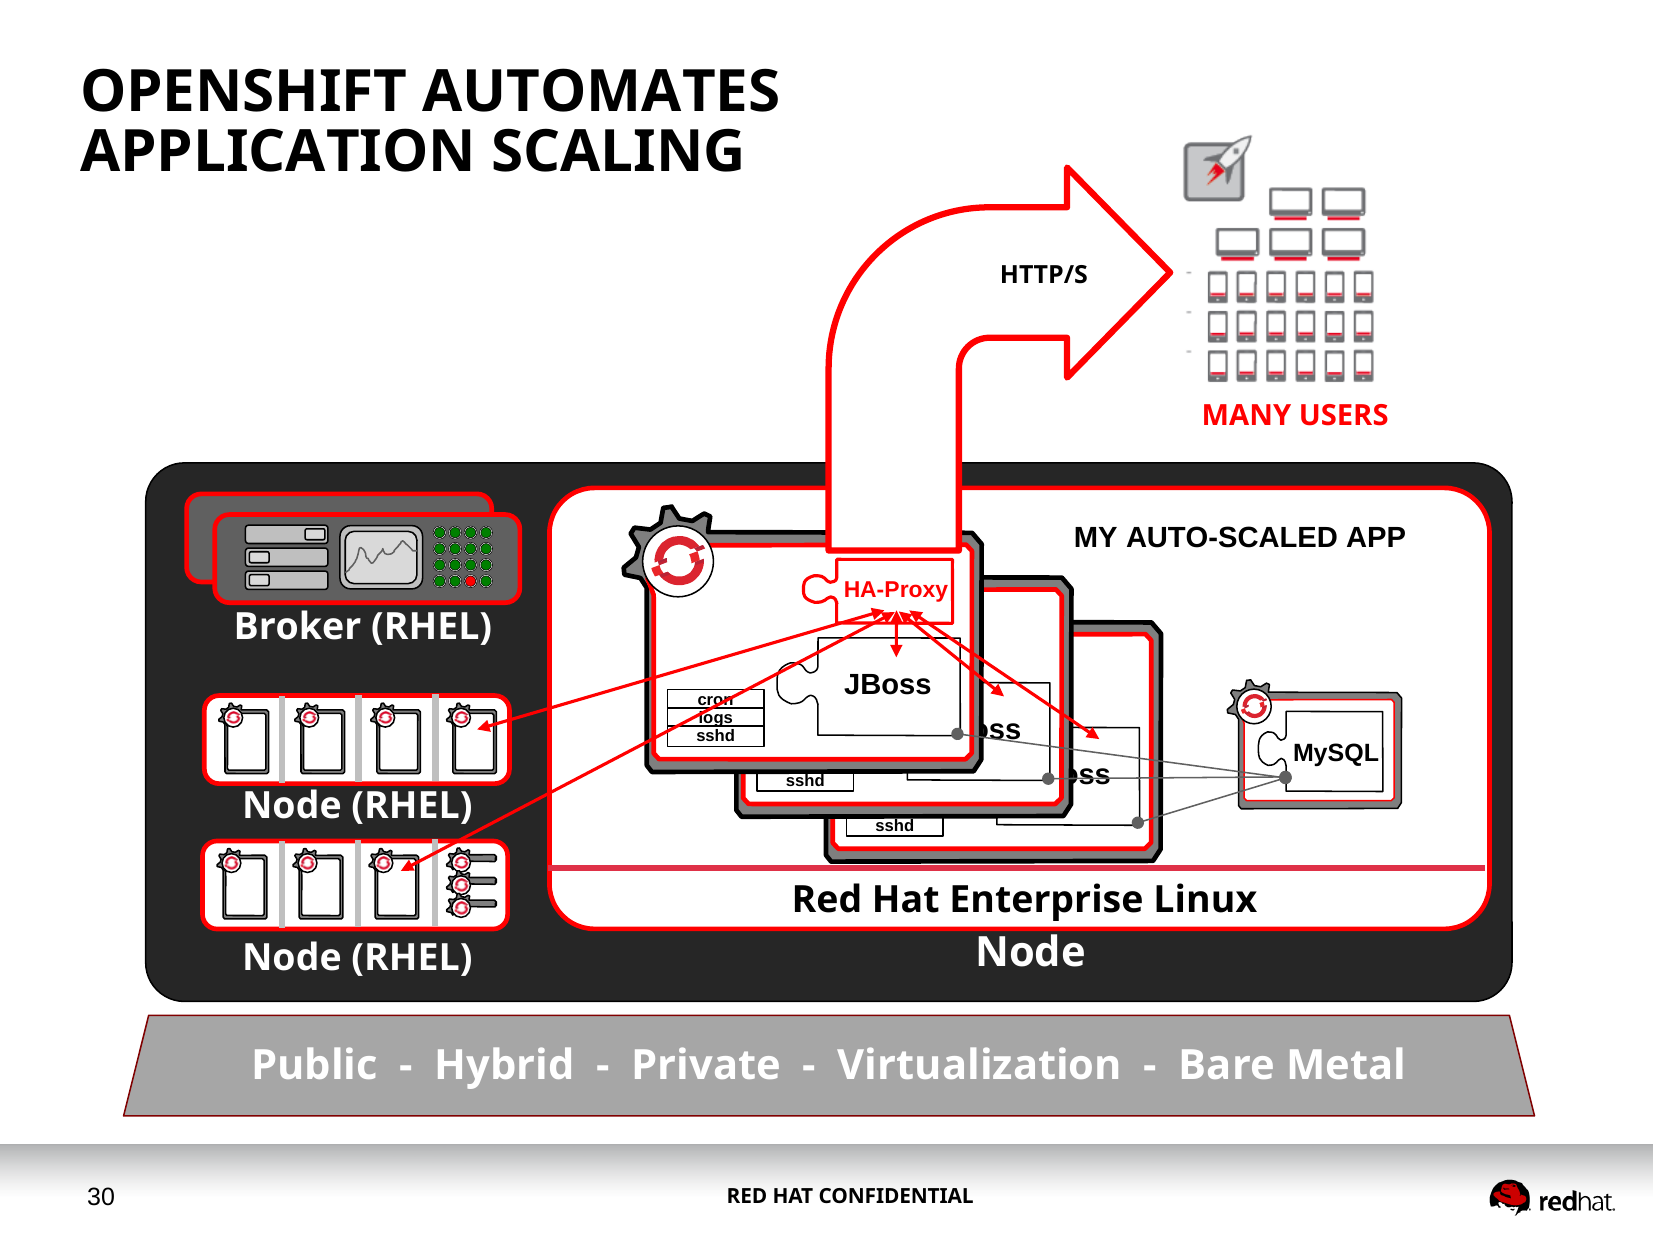

OPENSHIFT AUTOMATES
APPLICATION SCALING
HTTP/S
MANY USERS
RHEL
HA-Proxy
JBoss
cron
logs
sshd
MY AUTO-SCALED APP
JBoss
cron
logs
sshd
JBoss
cron
logs
sshd
Broker (RHEL)
MySQL
Node (RHEL)
Red Hat Enterprise Linux
Node
Node (RHEL)
Public - Hybrid - Private - Virtualization - Bare Metal